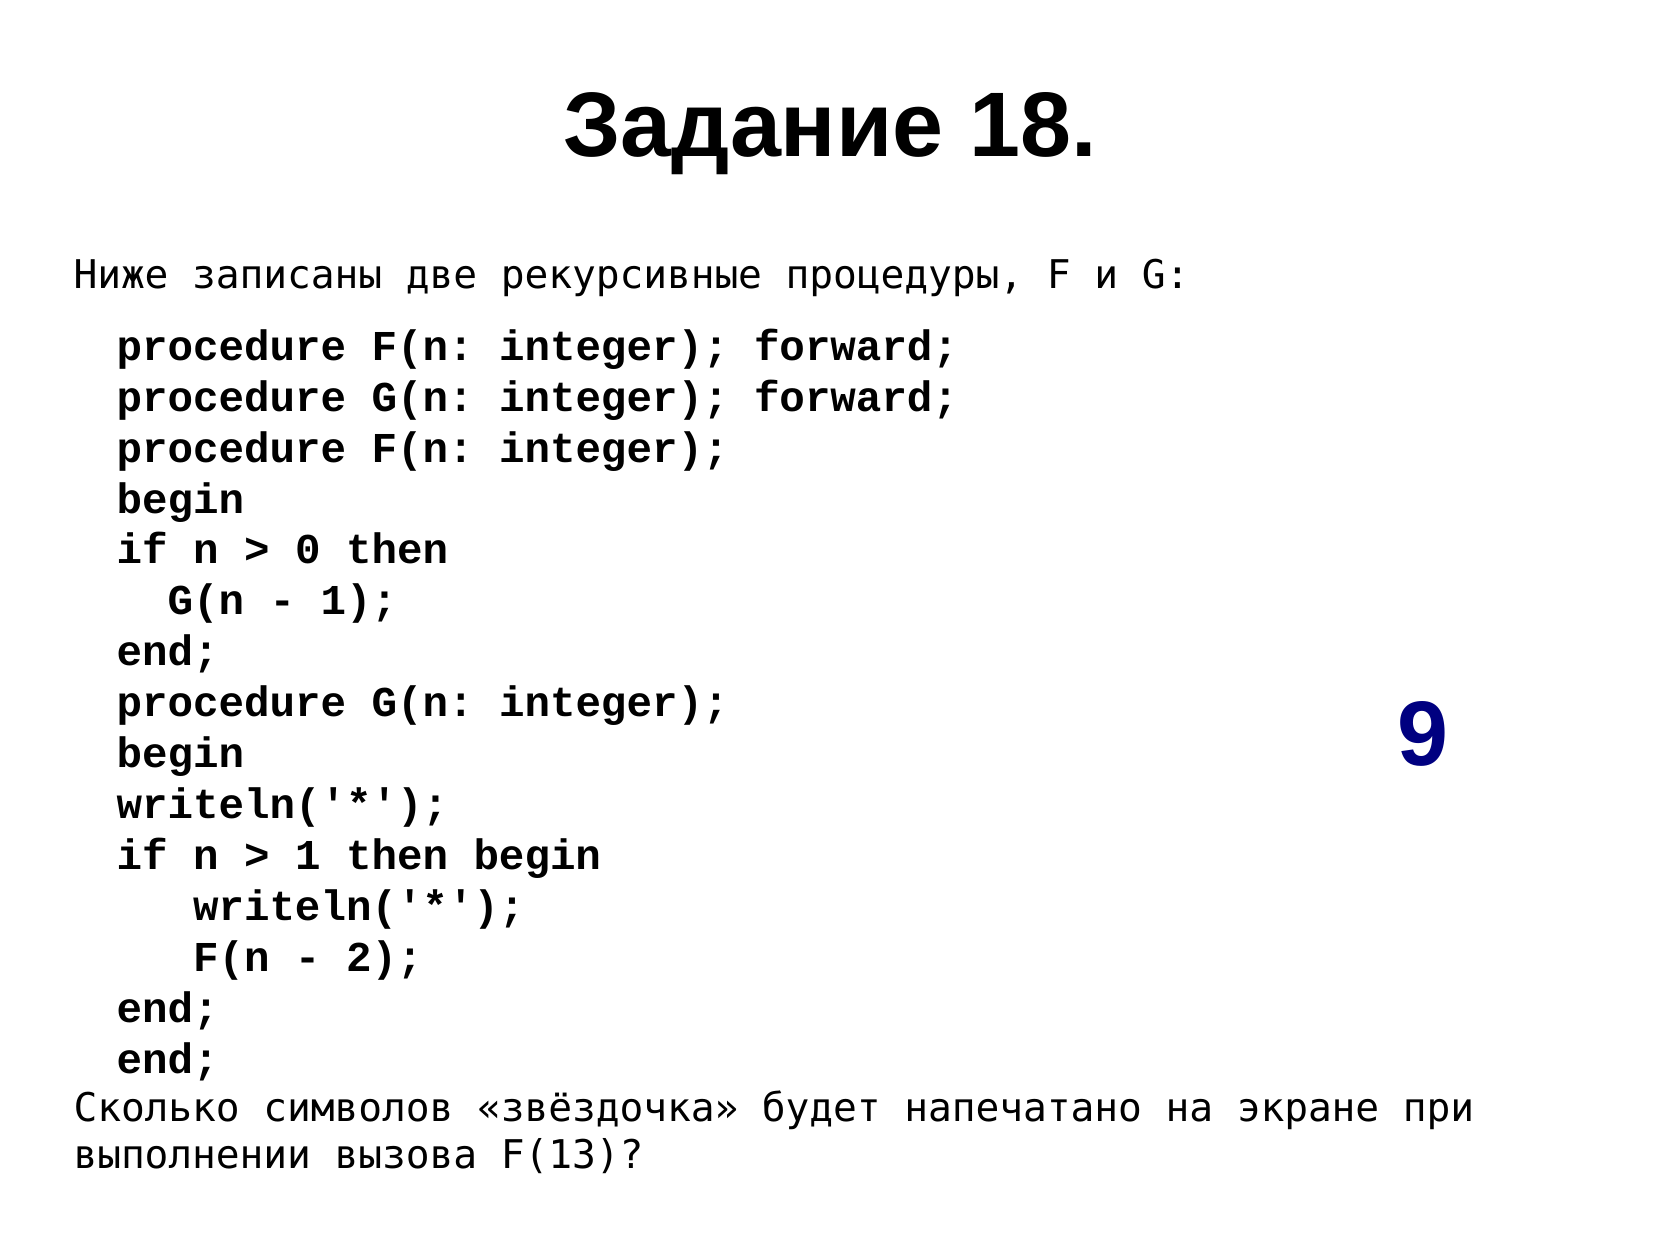

# Задание 18.
Ниже записаны две рекурсивные процедуры, F и G:
procedure F(n: integer); forward;
procedure G(n: integer); forward;
procedure F(n: integer);
begin
if n > 0 then
 G(n - 1);
end;
procedure G(n: integer);
begin
writeln('*');
if n > 1 then begin
 writeln('*');
 F(n - 2);
end;
end;
Сколько символов «звёздочка» будет напечатано на экране при выполнении вызова F(13)?
9